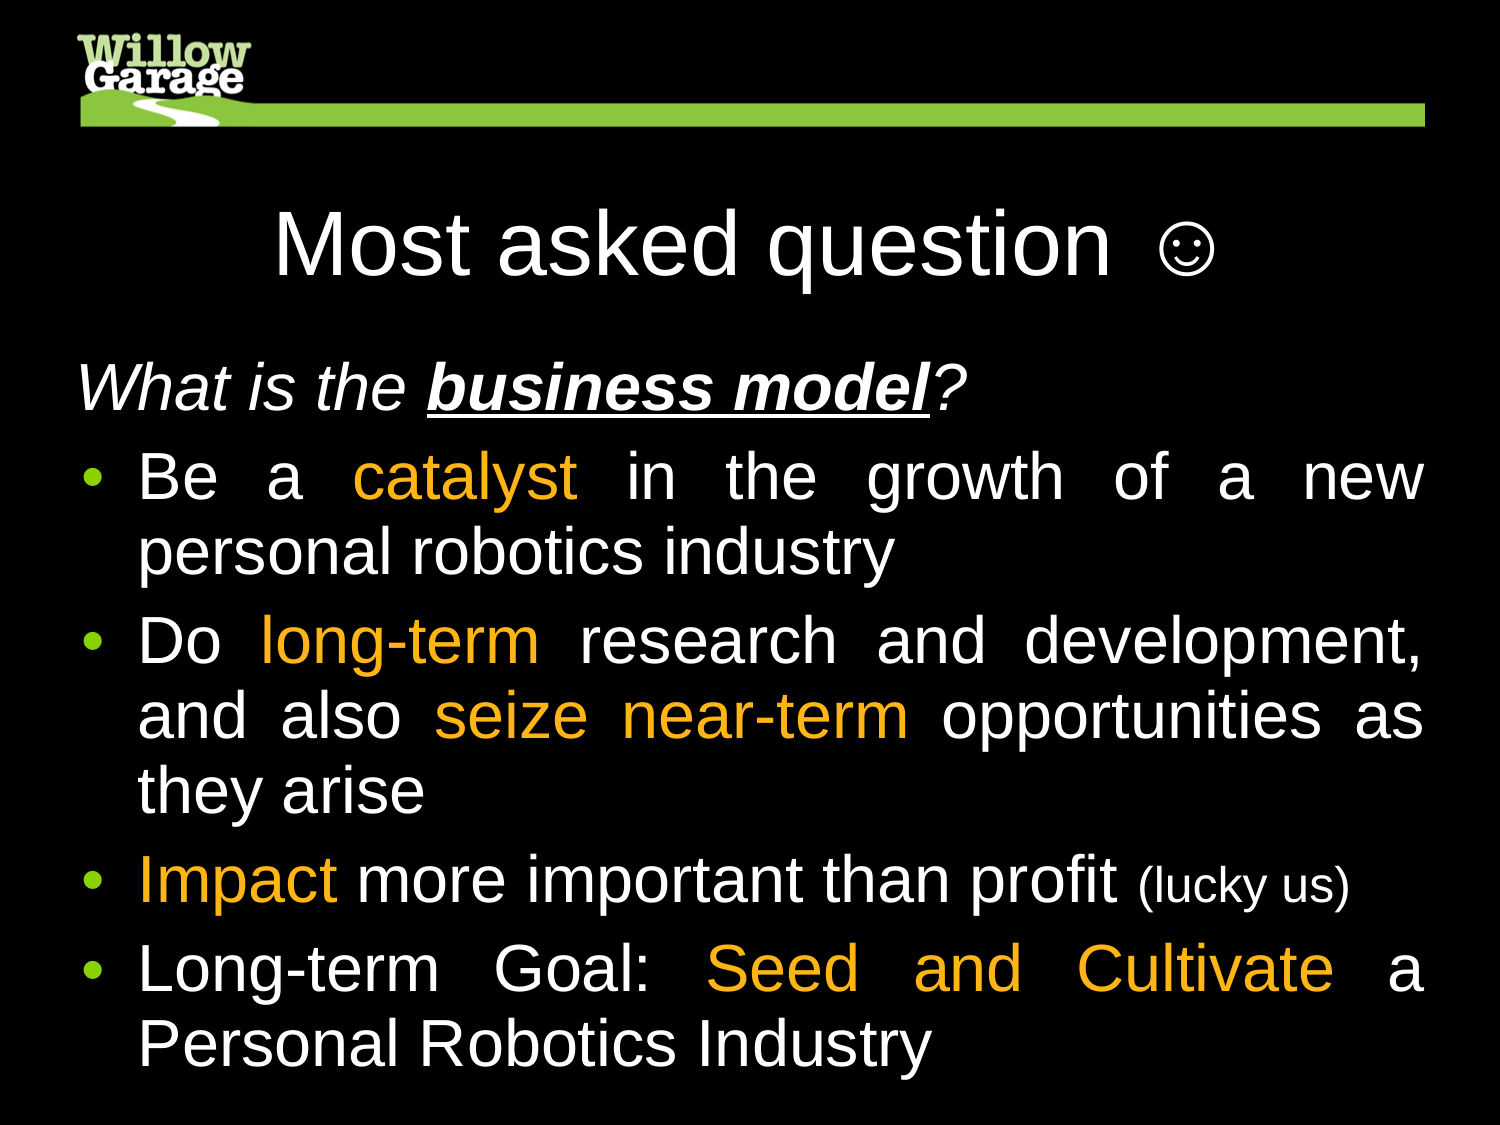

# Most asked question ☺
What is the business model?
Be a catalyst in the growth of a new personal robotics industry
Do long-term research and development, and also seize near-term opportunities as they arise
Impact more important than profit (lucky us)
Long-term Goal: Seed and Cultivate a Personal Robotics Industry